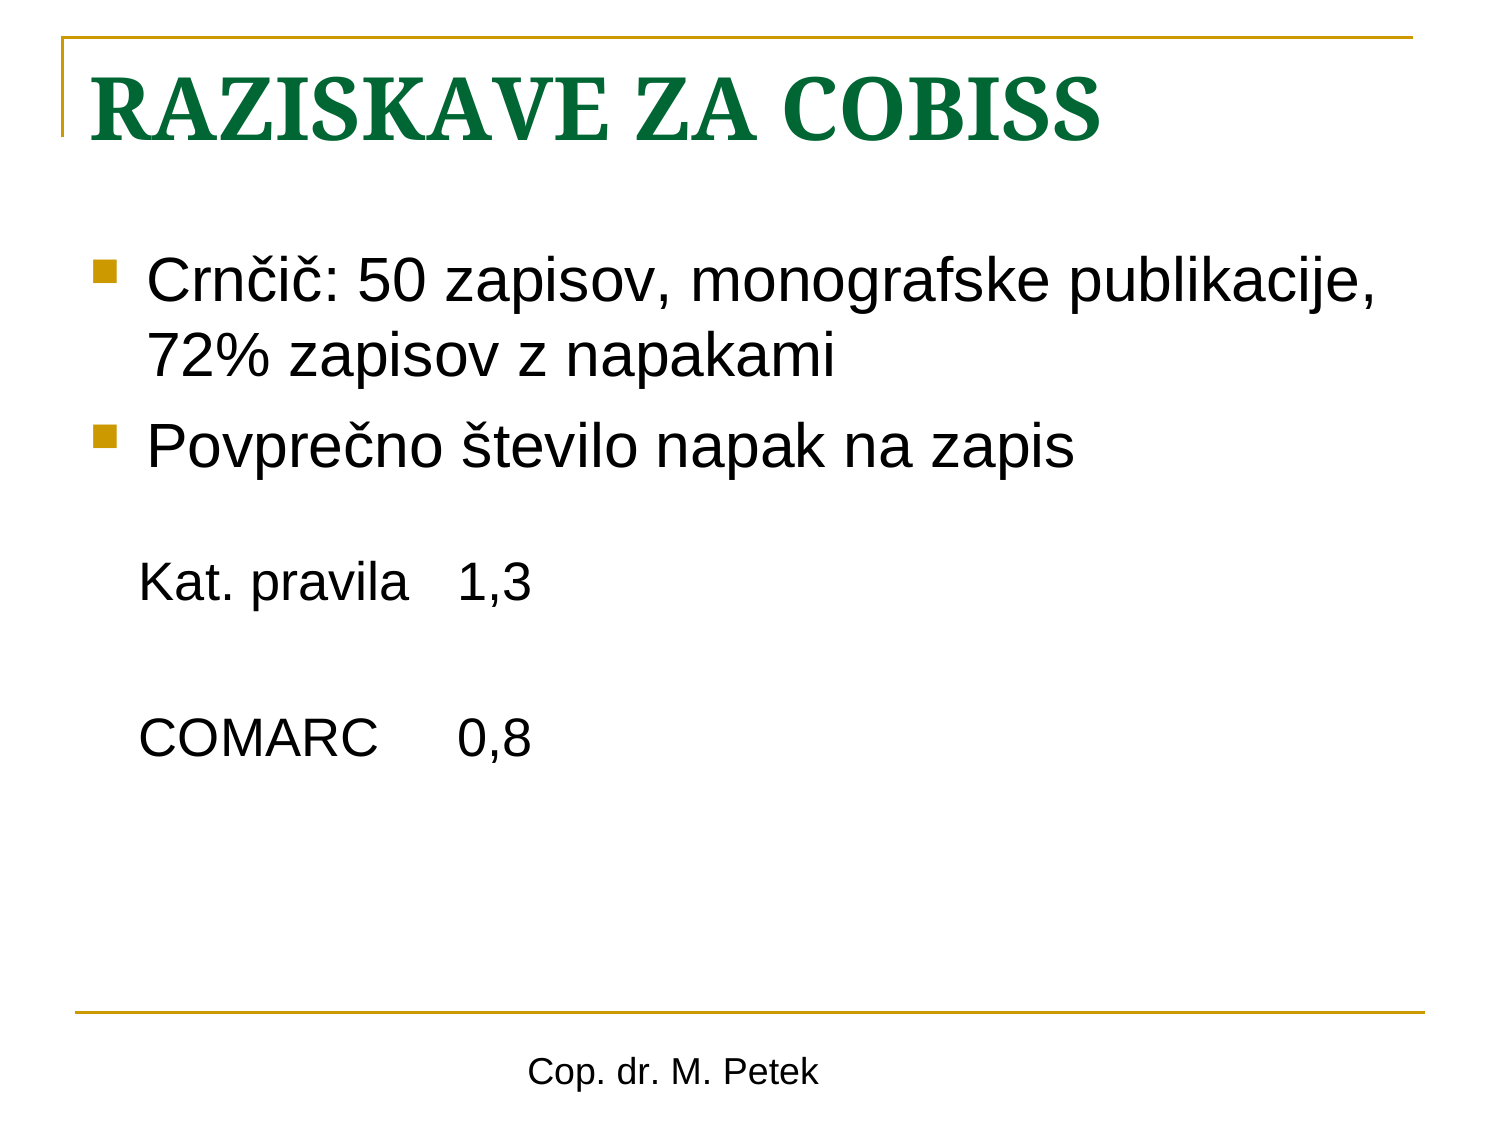

# RAZISKAVE ZA COBISS
Crnčič: 50 zapisov, monografske publikacije, 72% zapisov z napakami
Povprečno število napak na zapis
| Kat. pravila | 1,3 |
| --- | --- |
| COMARC | 0,8 |
Cop. dr. M. Petek